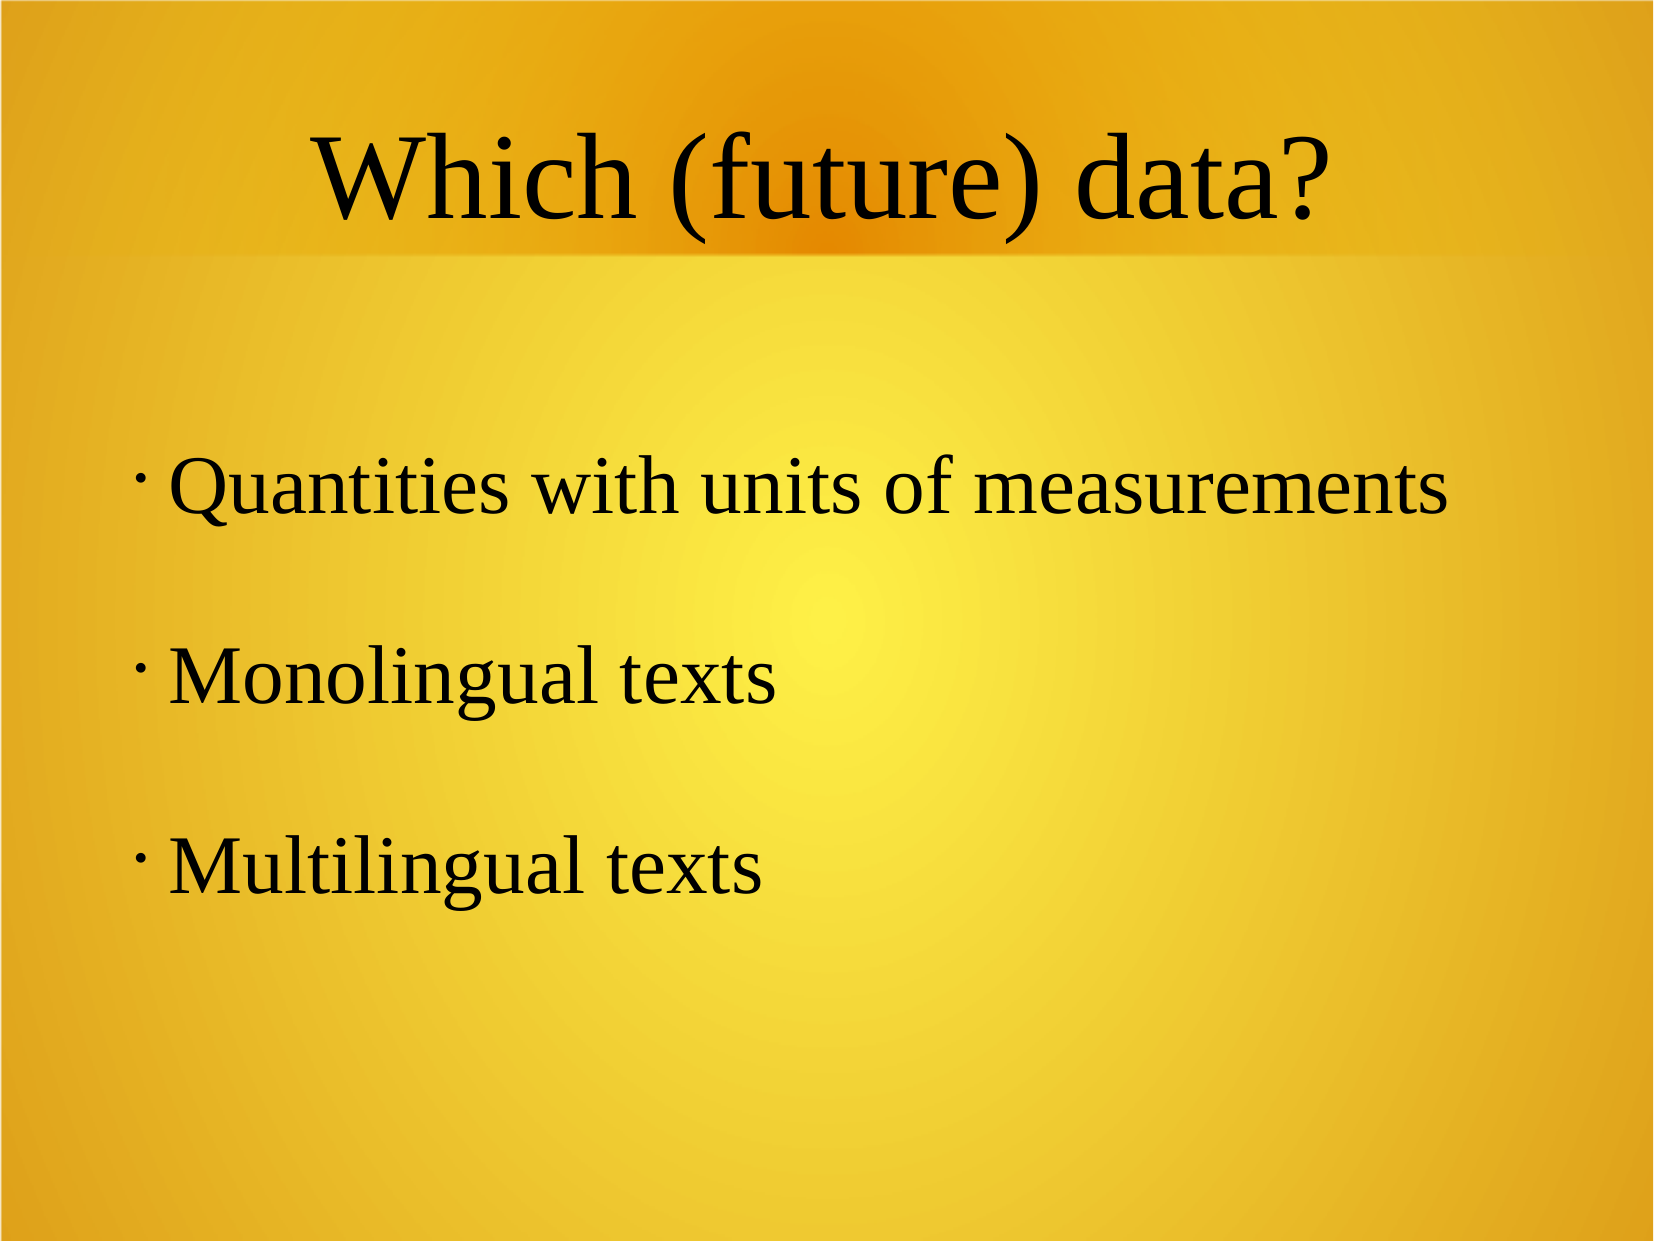

# Which (future) data?
 Quantities with units of measurements
 Monolingual texts
 Multilingual texts